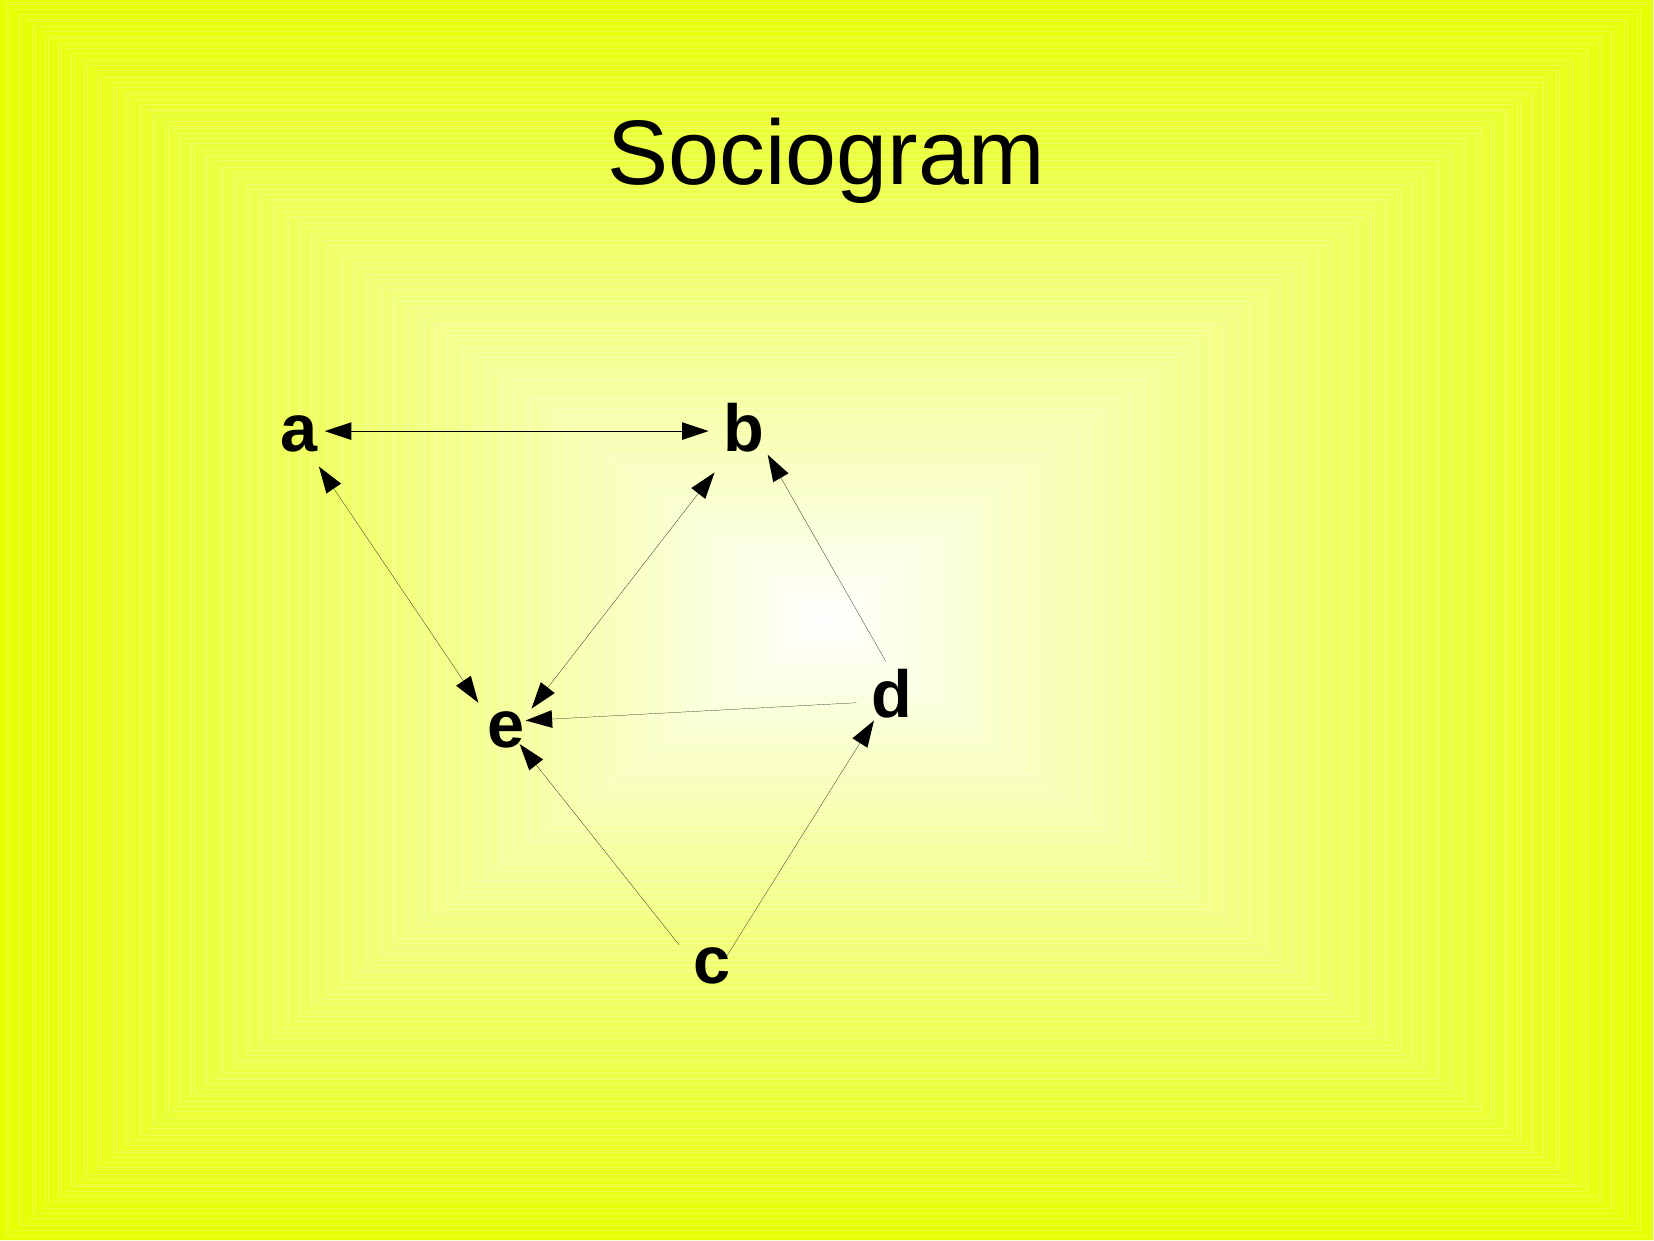

# Sociogram
a						b
d
e
c